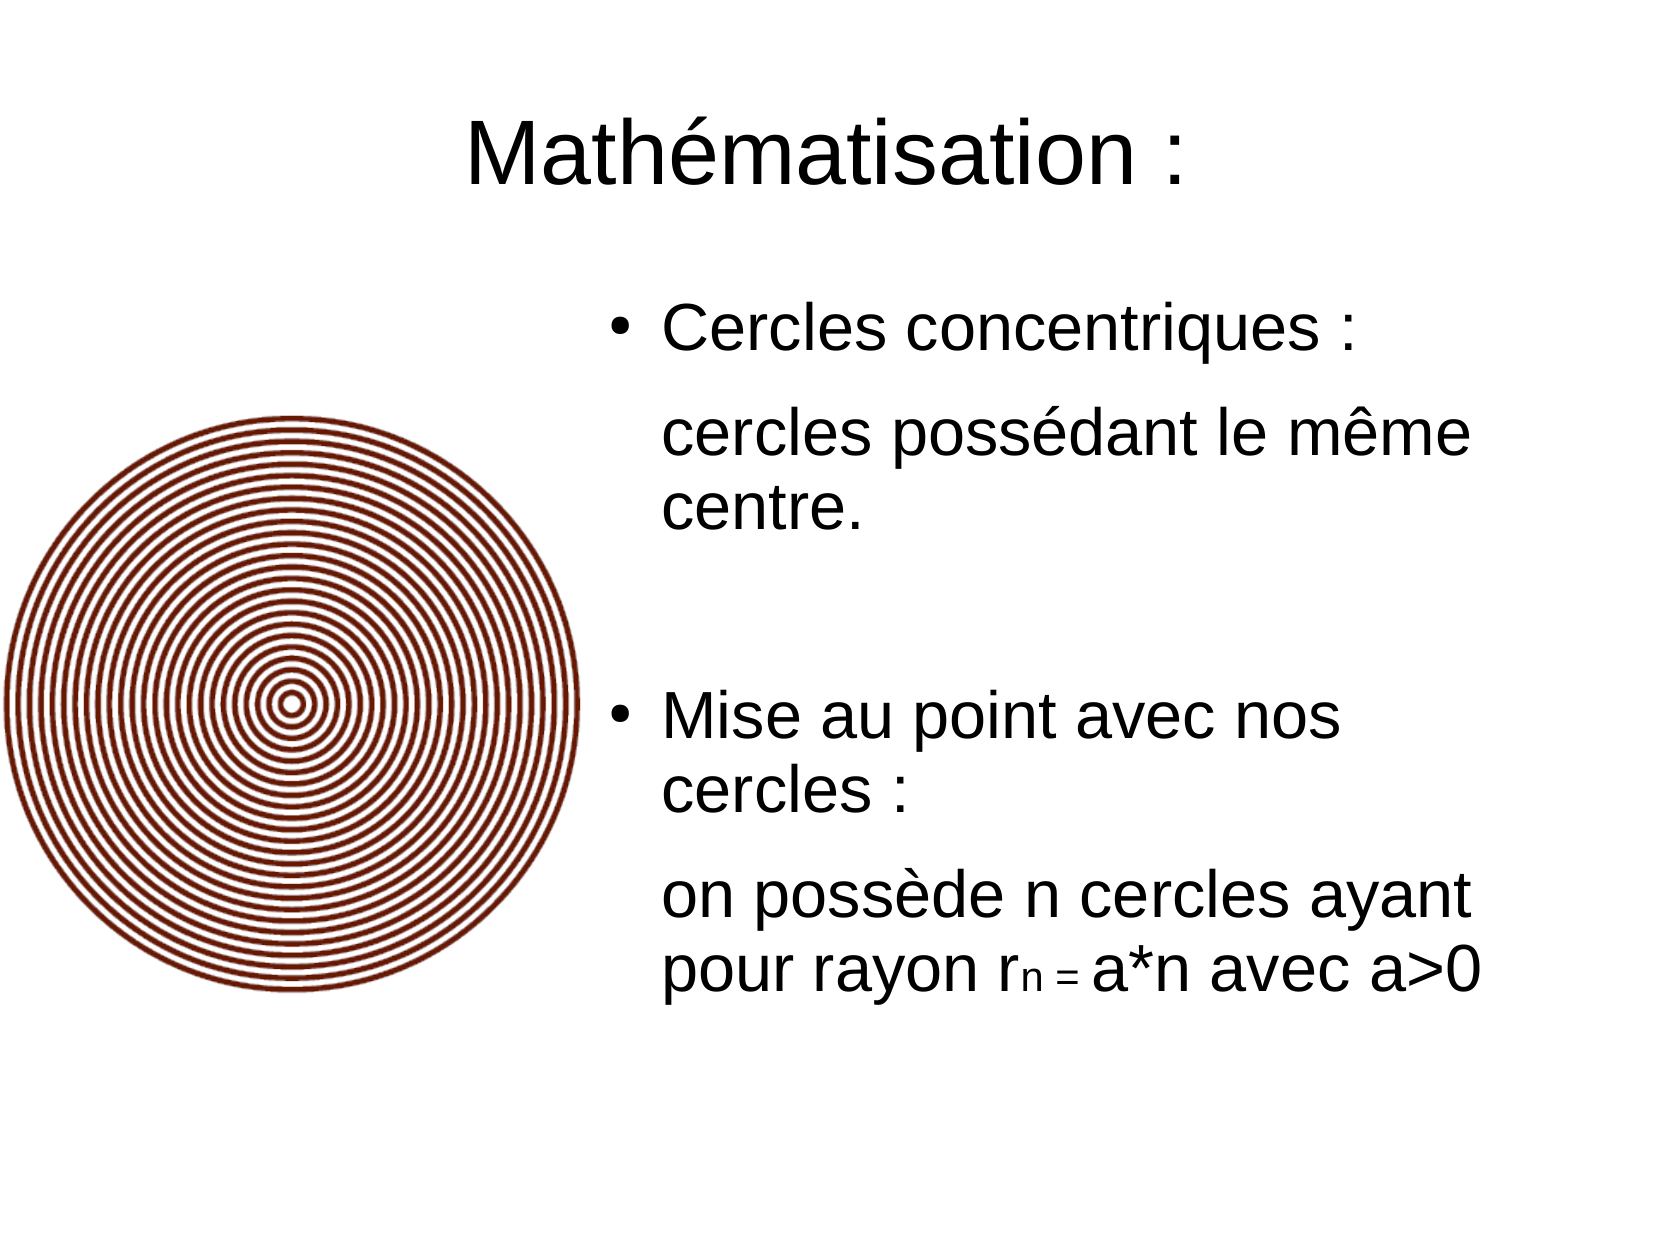

# Mathématisation :
Cercles concentriques :
cercles possédant le même centre.
Mise au point avec nos cercles :
on possède n cercles ayant pour rayon rn = a*n avec a>0